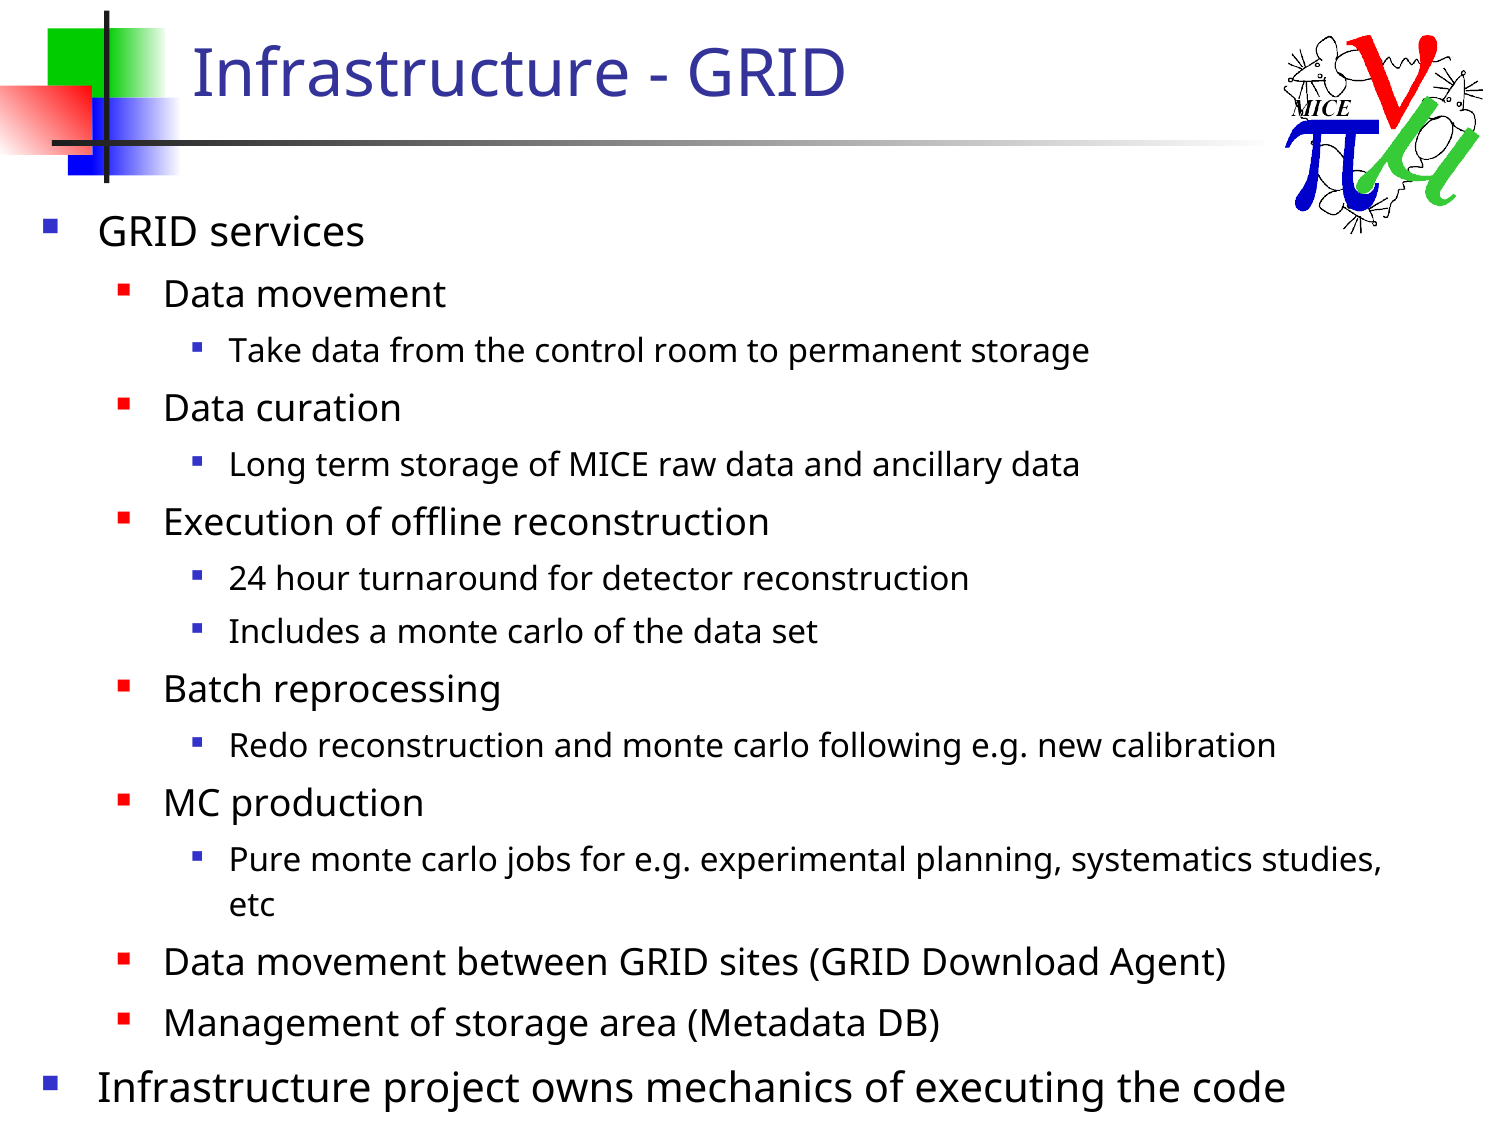

# Infrastructure - GRID
GRID services
Data movement
Take data from the control room to permanent storage
Data curation
Long term storage of MICE raw data and ancillary data
Execution of offline reconstruction
24 hour turnaround for detector reconstruction
Includes a monte carlo of the data set
Batch reprocessing
Redo reconstruction and monte carlo following e.g. new calibration
MC production
Pure monte carlo jobs for e.g. experimental planning, systematics studies, etc
Data movement between GRID sites (GRID Download Agent)
Management of storage area (Metadata DB)
Infrastructure project owns mechanics of executing the code
We do not plan the physics needs (physics group)
We do not develop mc/recon code (offline group)